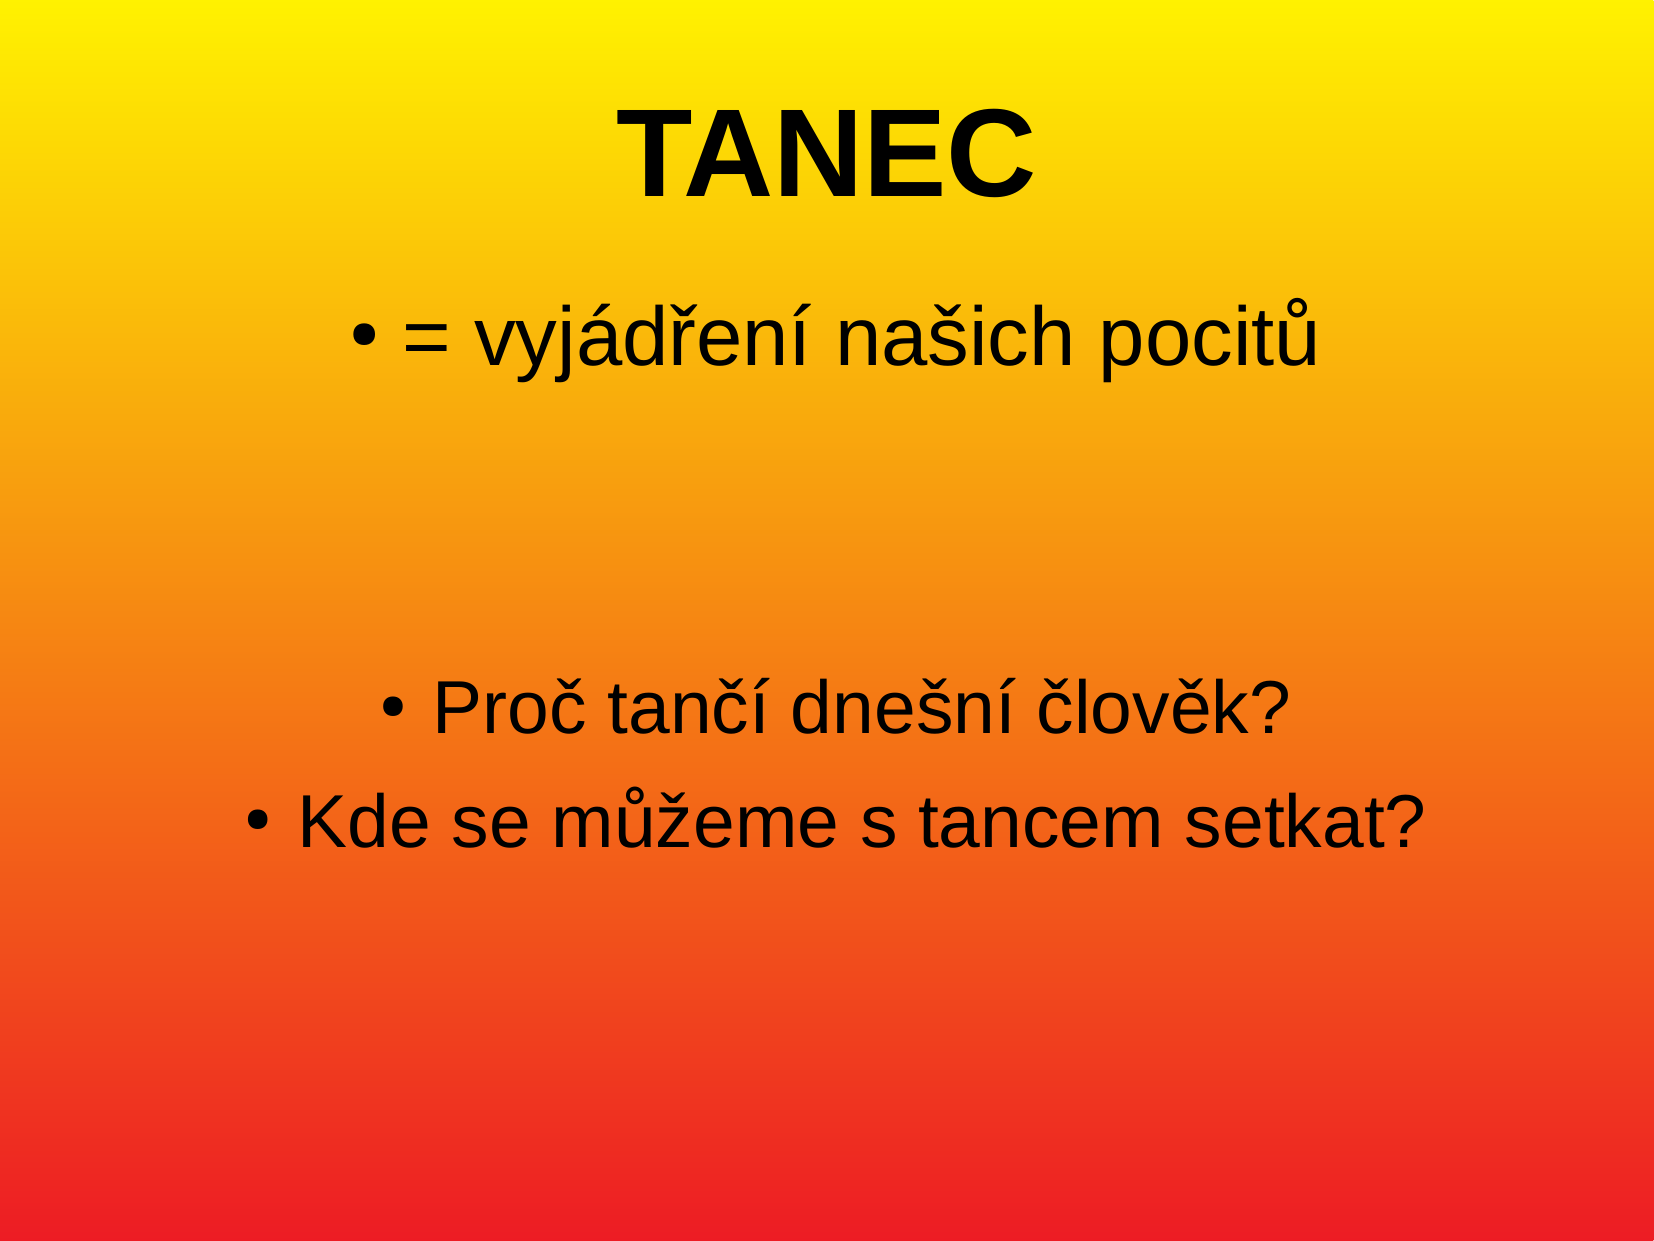

# TANEC
= vyjádření našich pocitů
Proč tančí dnešní člověk?
Kde se můžeme s tancem setkat?